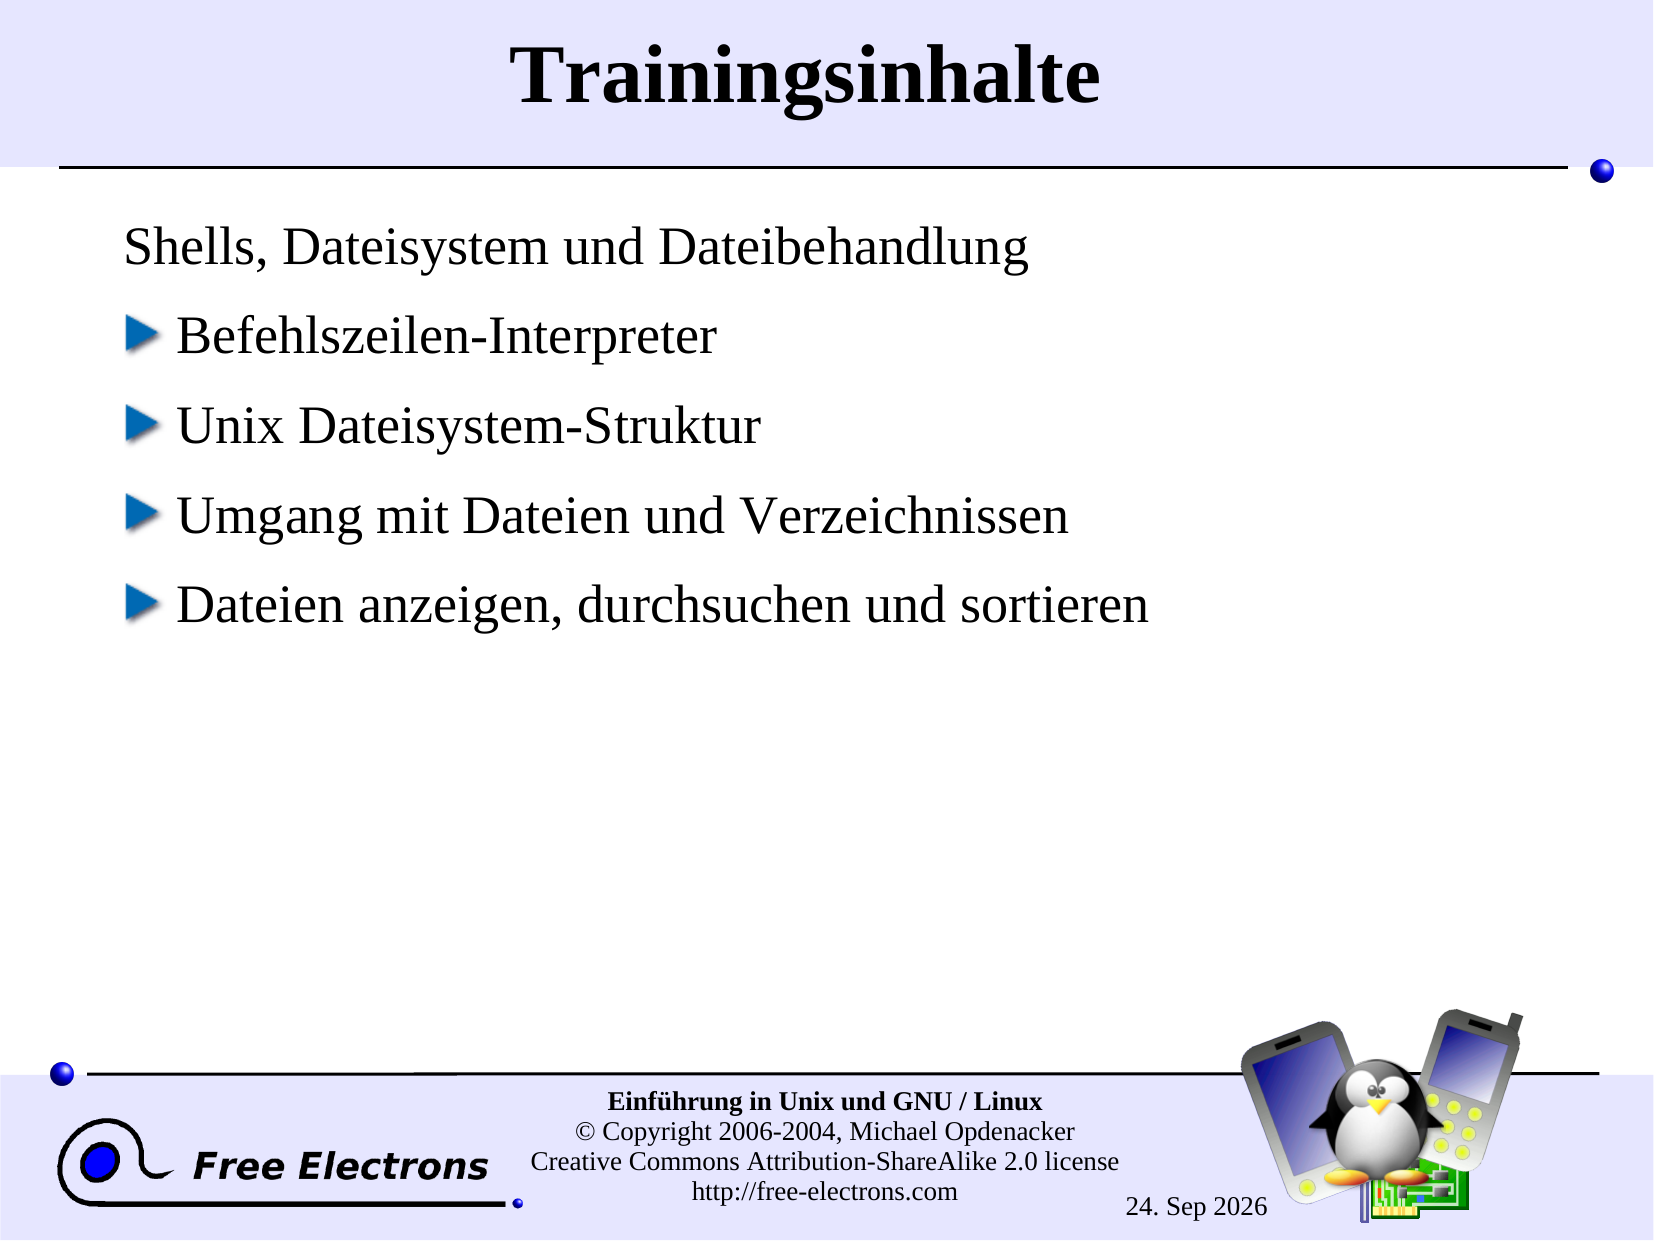

# Trainingsinhalte
Shells, Dateisystem und Dateibehandlung
Befehlszeilen-Interpreter
Unix Dateisystem-Struktur
Umgang mit Dateien und Verzeichnissen
Dateien anzeigen, durchsuchen und sortieren